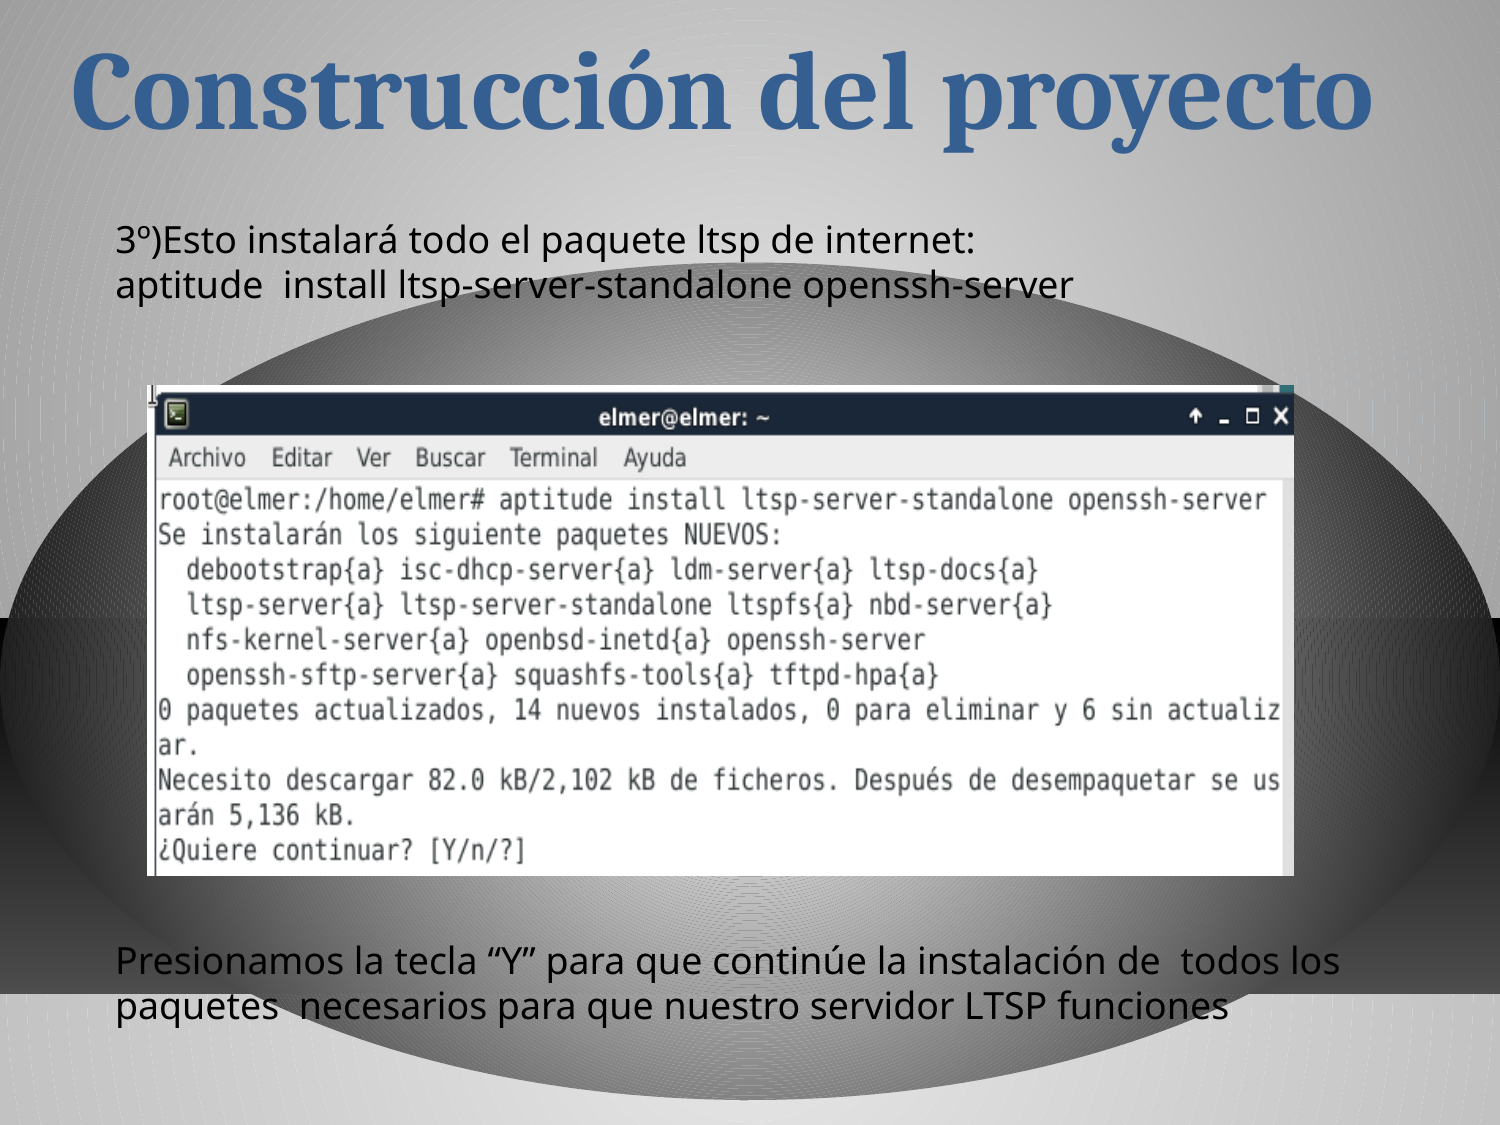

Construcción del proyecto
3º)Esto instalará todo el paquete ltsp de internet:
aptitude install ltsp-server-standalone openssh-server
Presionamos la tecla “Y” para que continúe la instalación de todos los paquetes necesarios para que nuestro servidor LTSP funciones